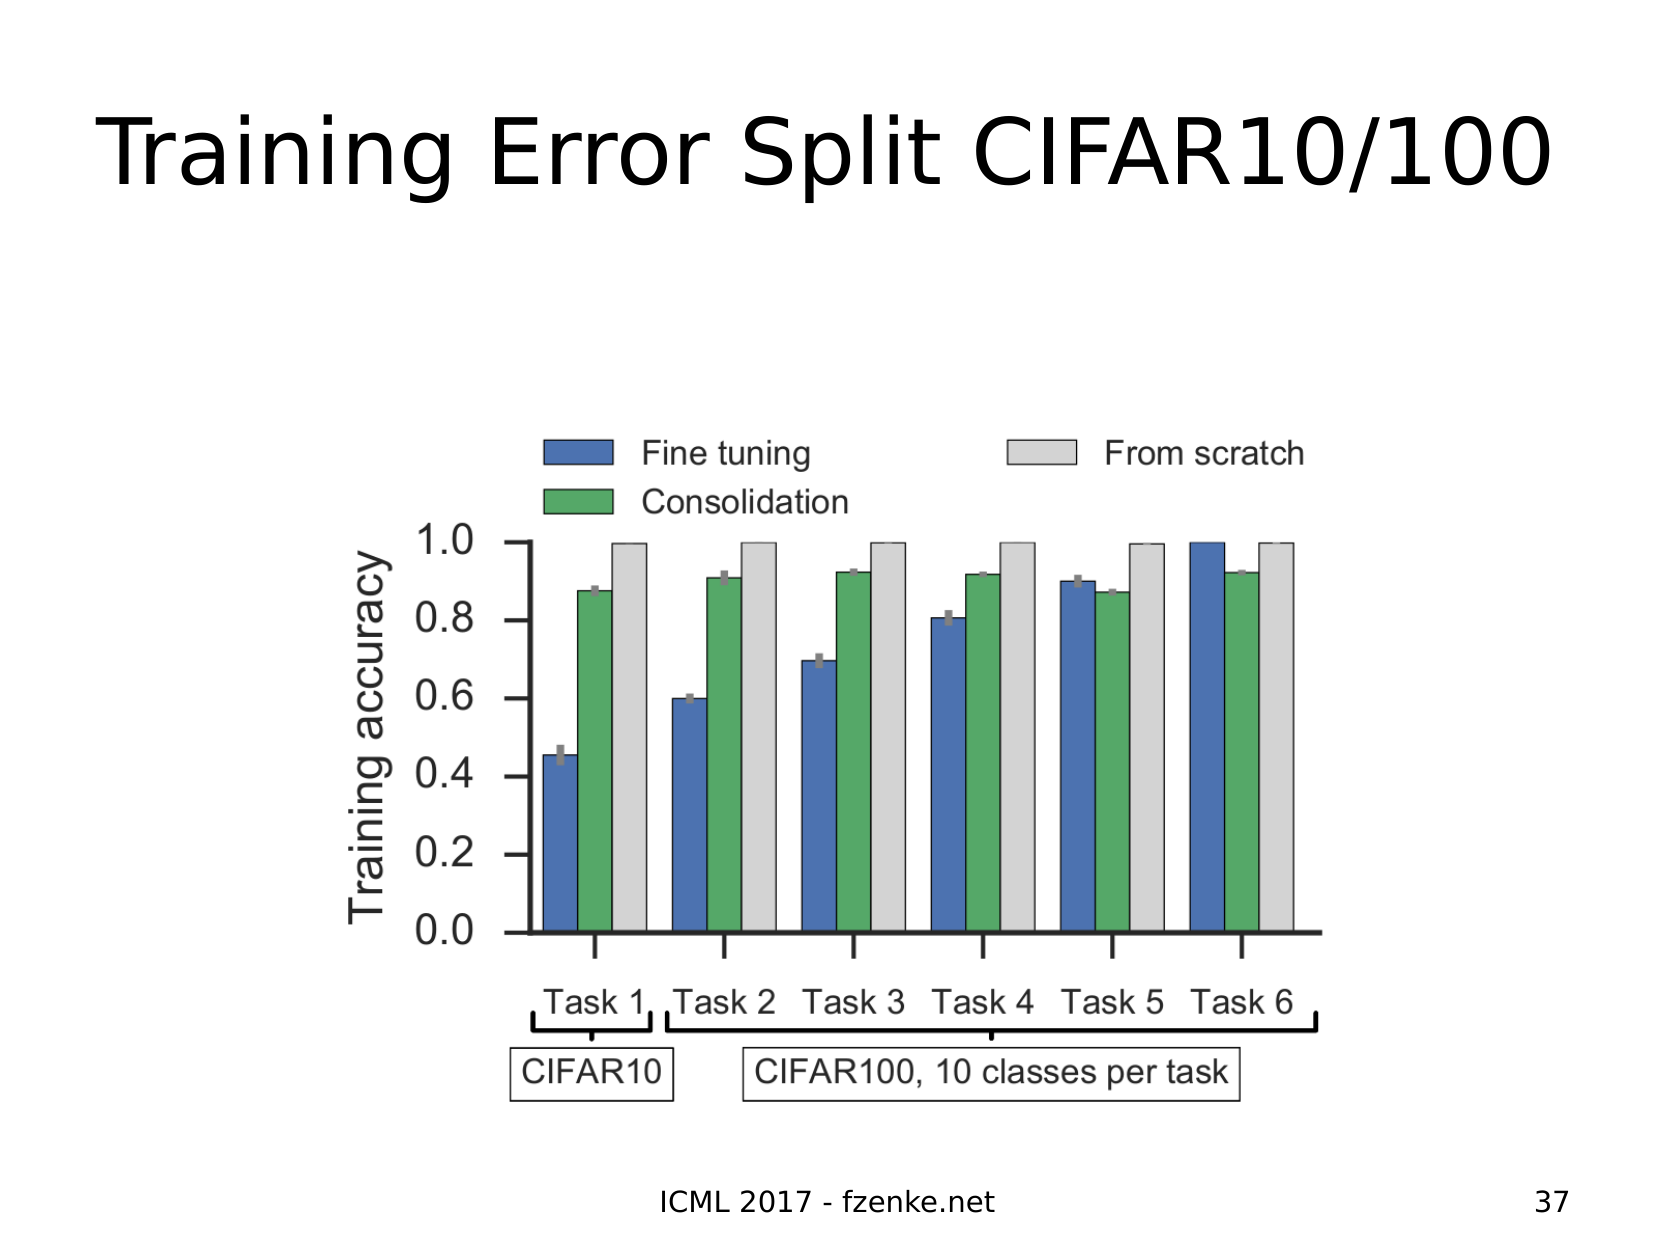

# Training Error Split CIFAR10/100
ICML 2017 - fzenke.net
37